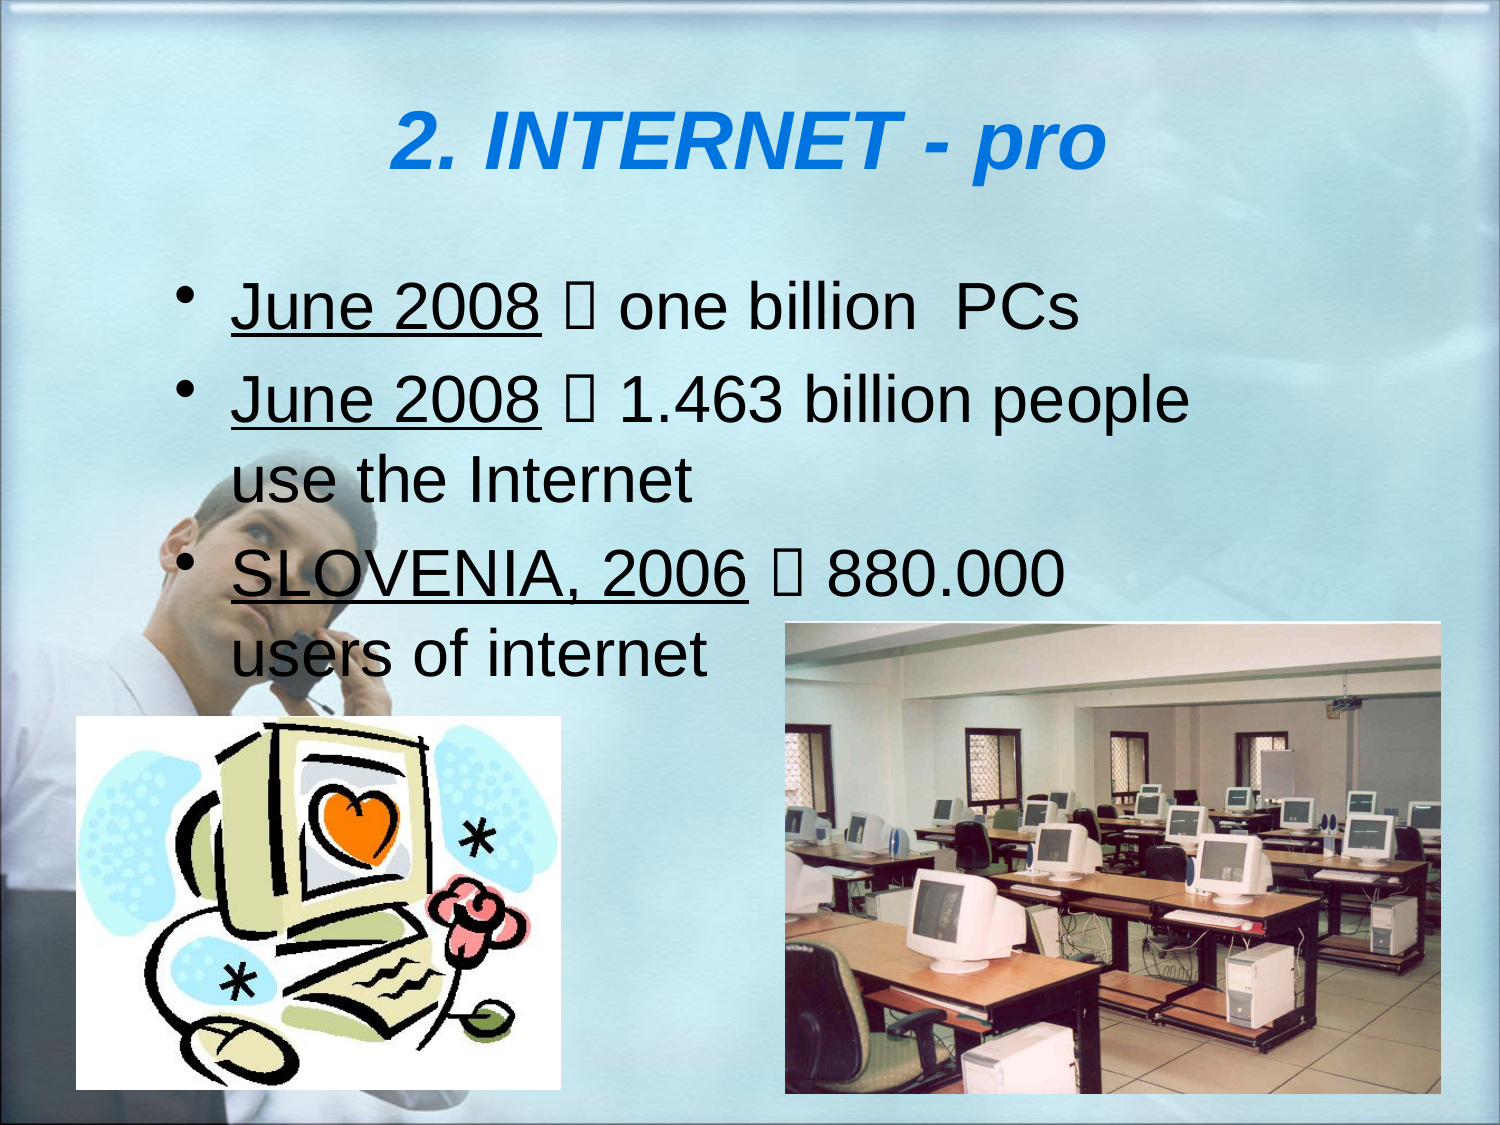

# 2. INTERNET - pro
June 2008  one billion PCs
June 2008  1.463 billion people use the Internet
SLOVENIA, 2006  880.000 users of internet